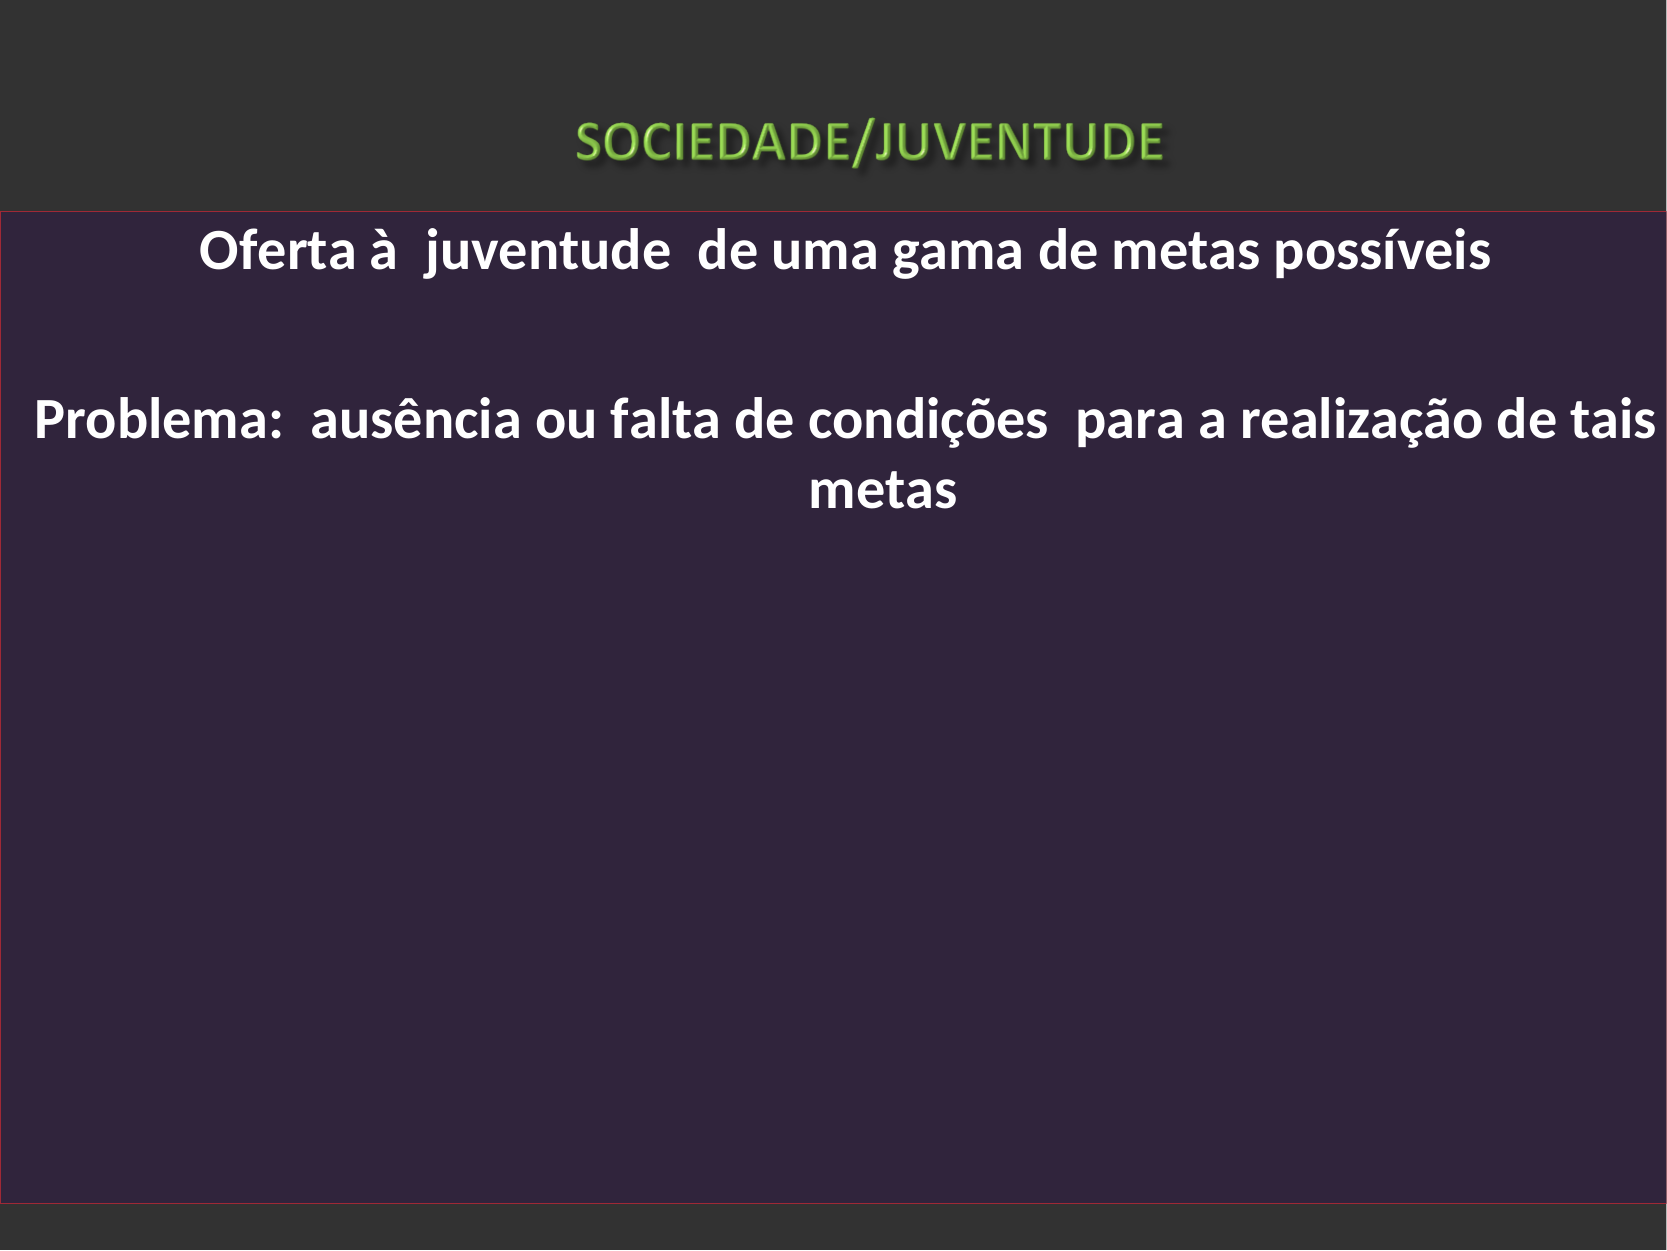

# Oferta à juventude de uma gama de metas possíveis
Problema: ausência ou falta de condições para a realização de tais metas